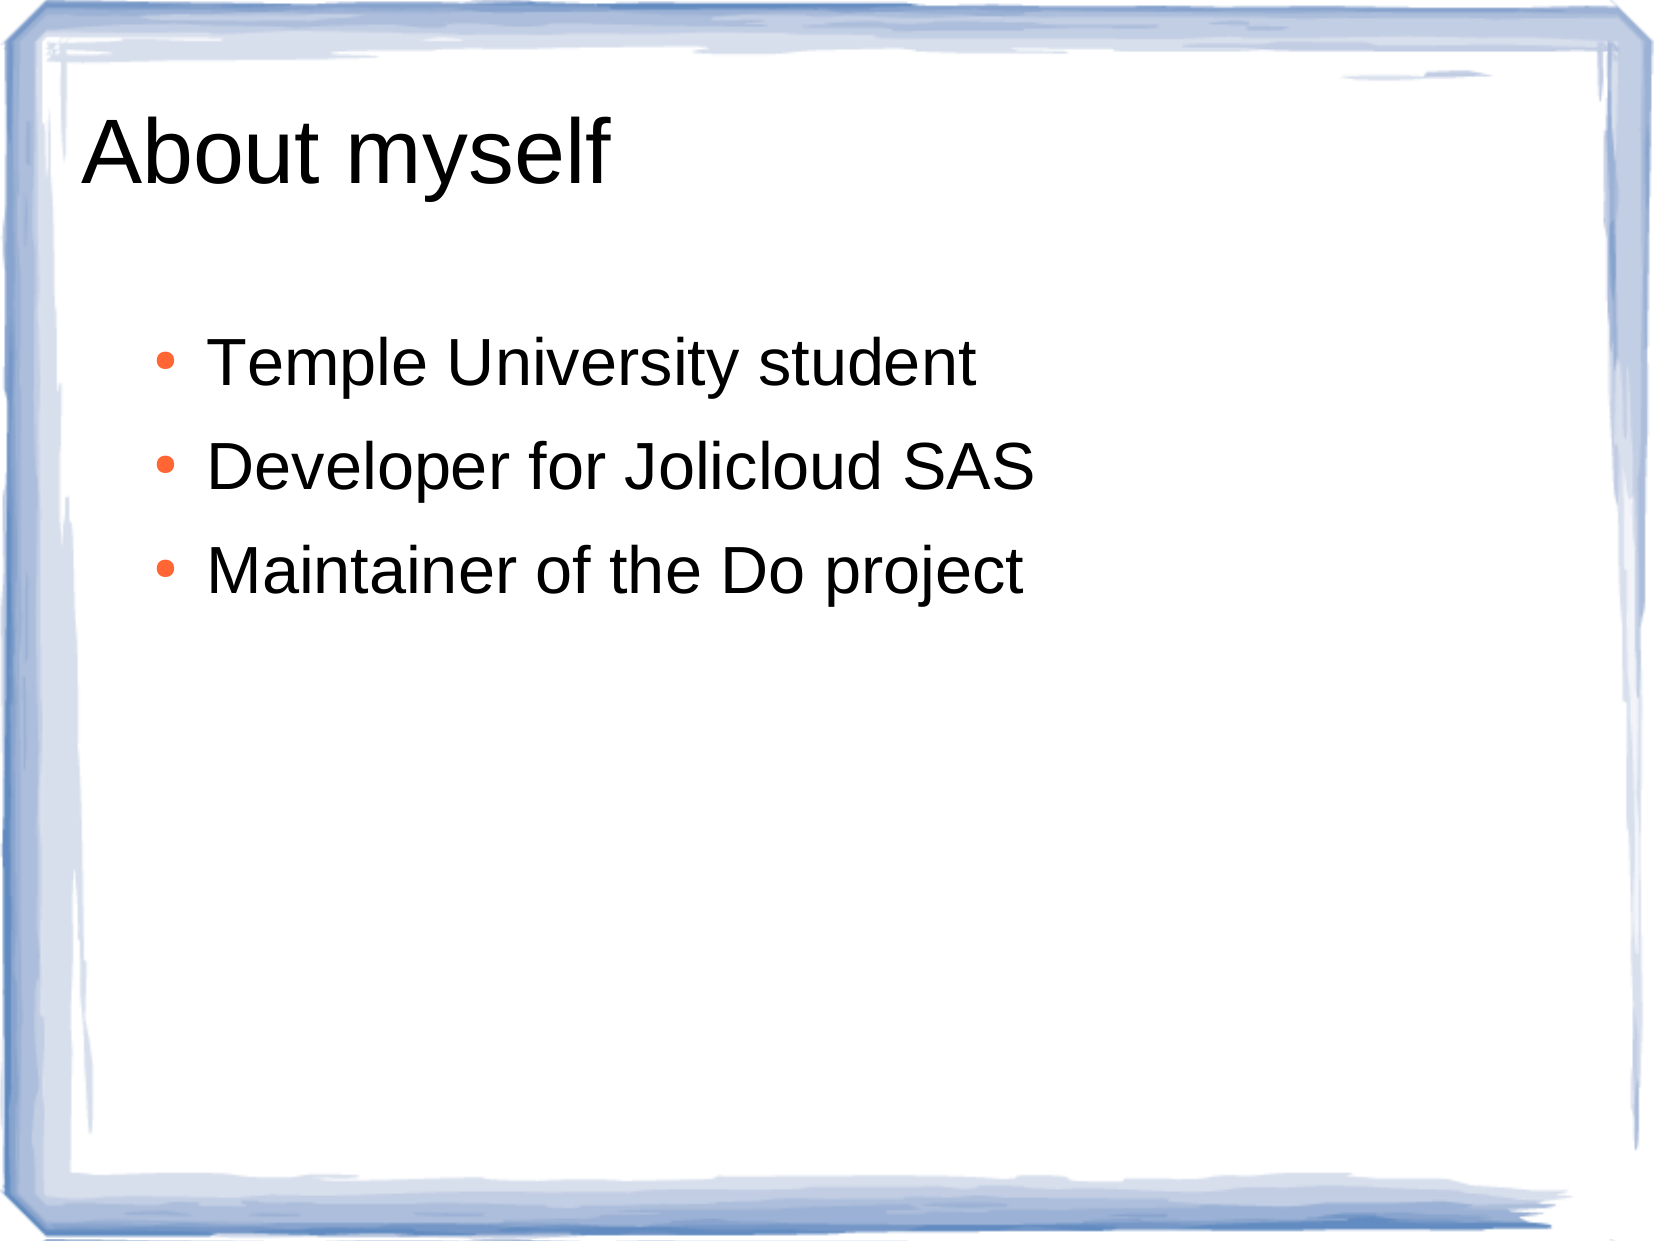

# About myself
Temple University student
Developer for Jolicloud SAS
Maintainer of the Do project